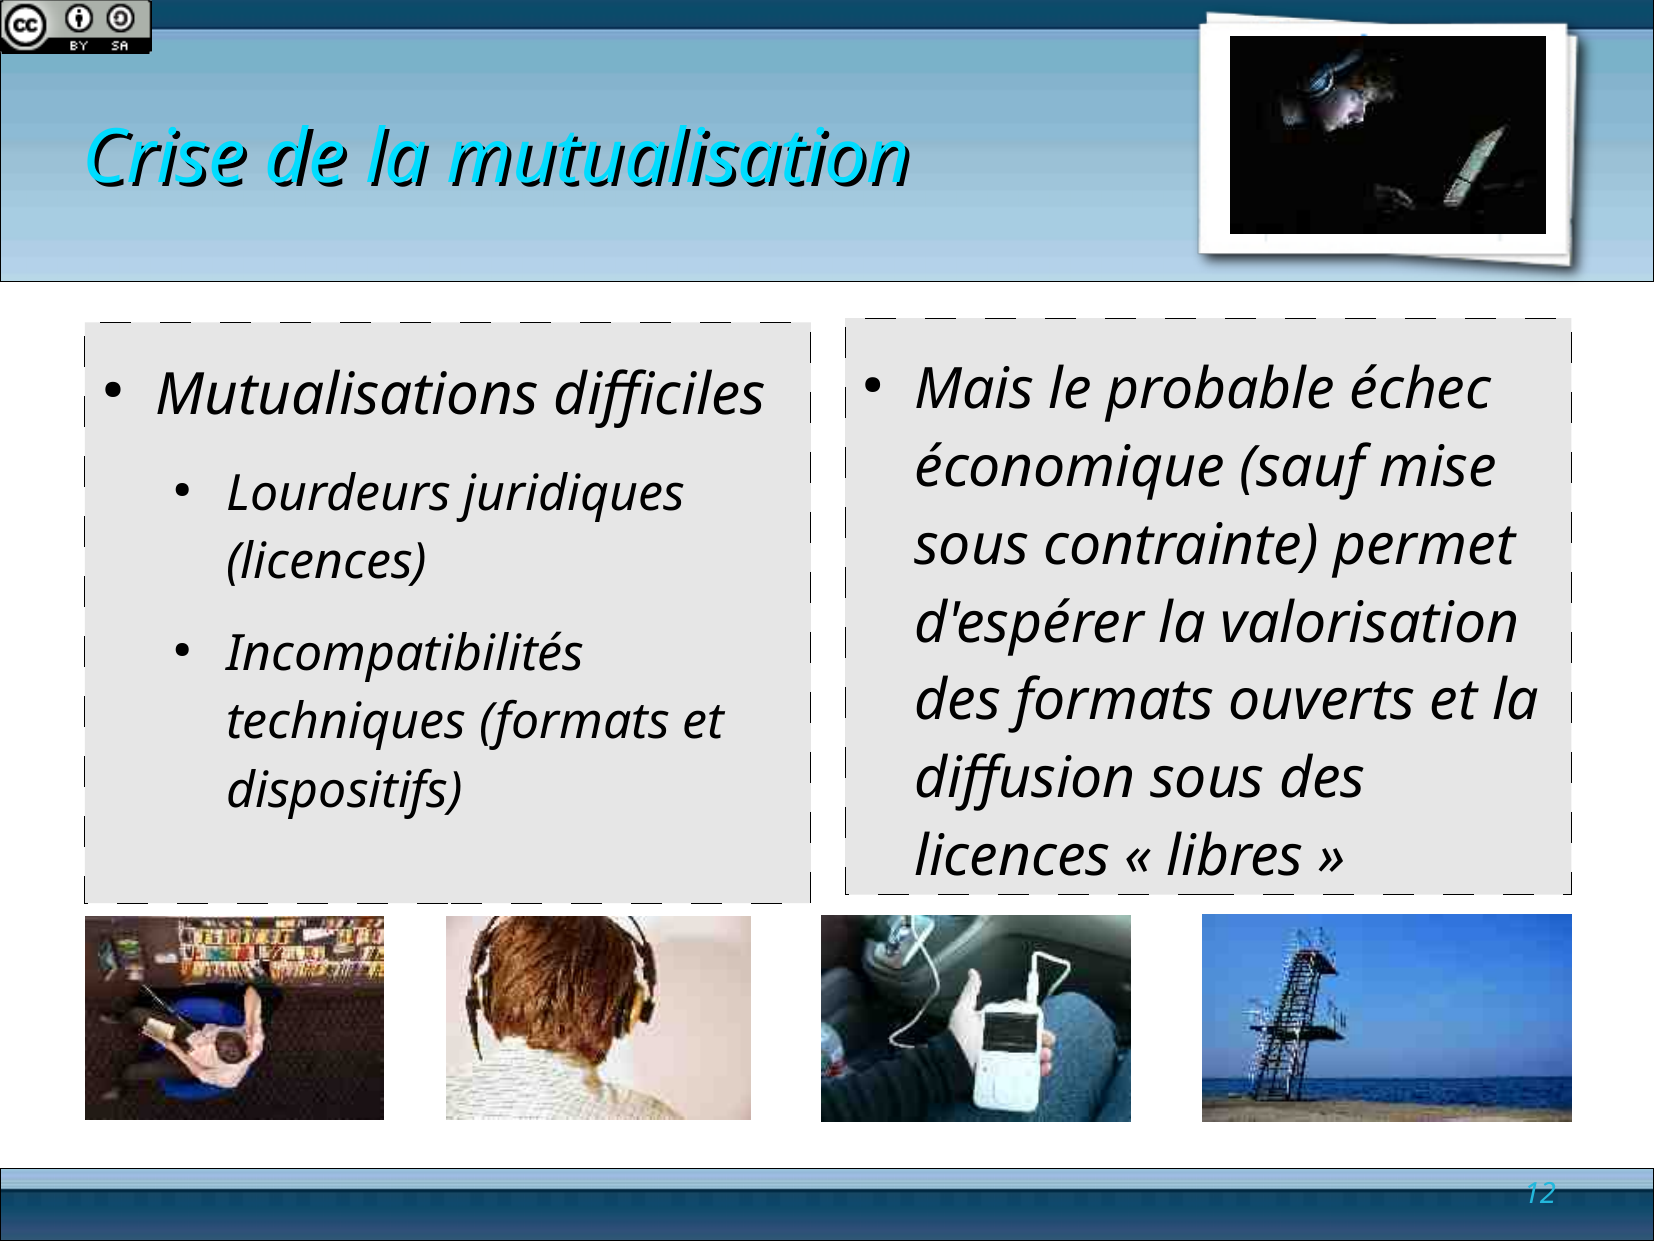

# Crise de la mutualisation
Mais le probable échec économique (sauf mise sous contrainte) permet d'espérer la valorisation des formats ouverts et la diffusion sous des licences « libres »
Mutualisations difficiles
Lourdeurs juridiques (licences)
Incompatibilités techniques (formats et dispositifs)